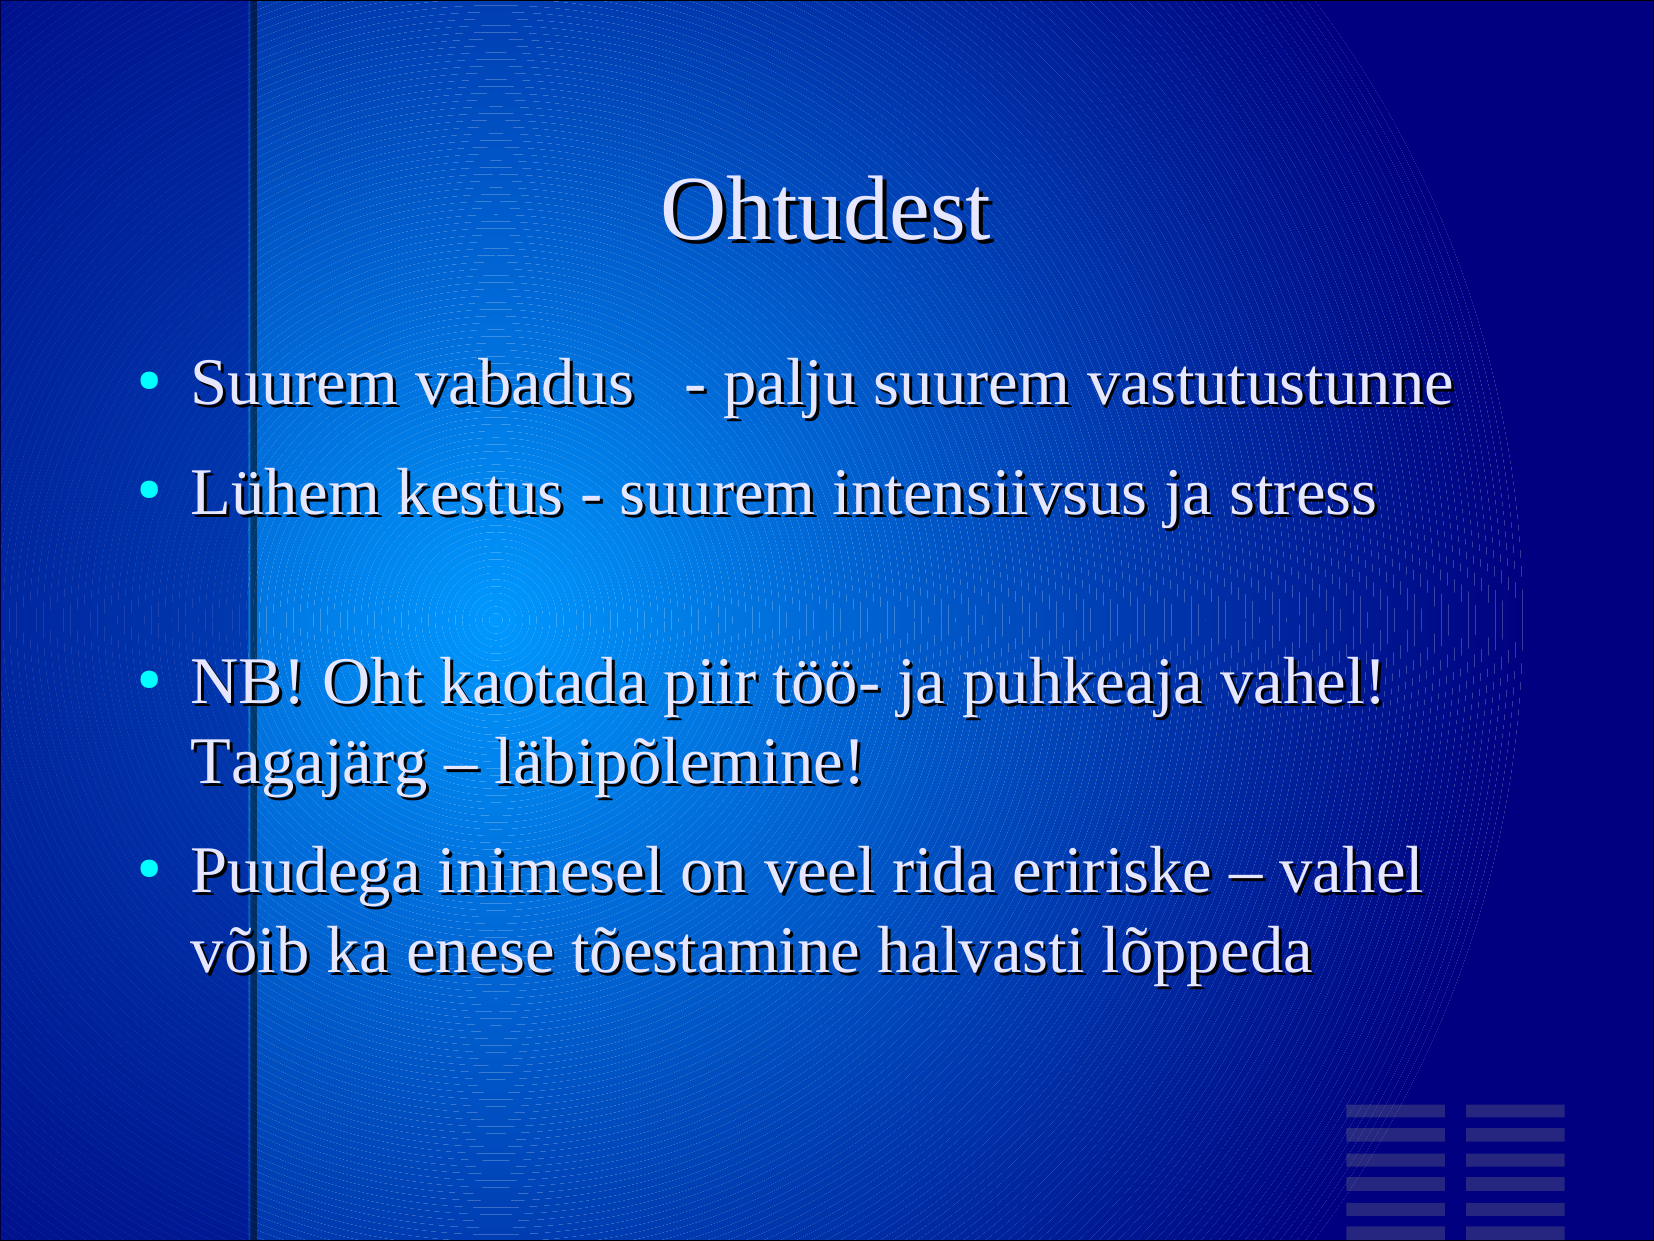

# Ohtudest
Suurem vabadus - palju suurem vastutustunne
Lühem kestus - suurem intensiivsus ja stress
NB! Oht kaotada piir töö- ja puhkeaja vahel!
Tagajärg – läbipõlemine!
Puudega inimesel on veel rida eririske – vahel võib ka enese tõestamine halvasti lõppeda